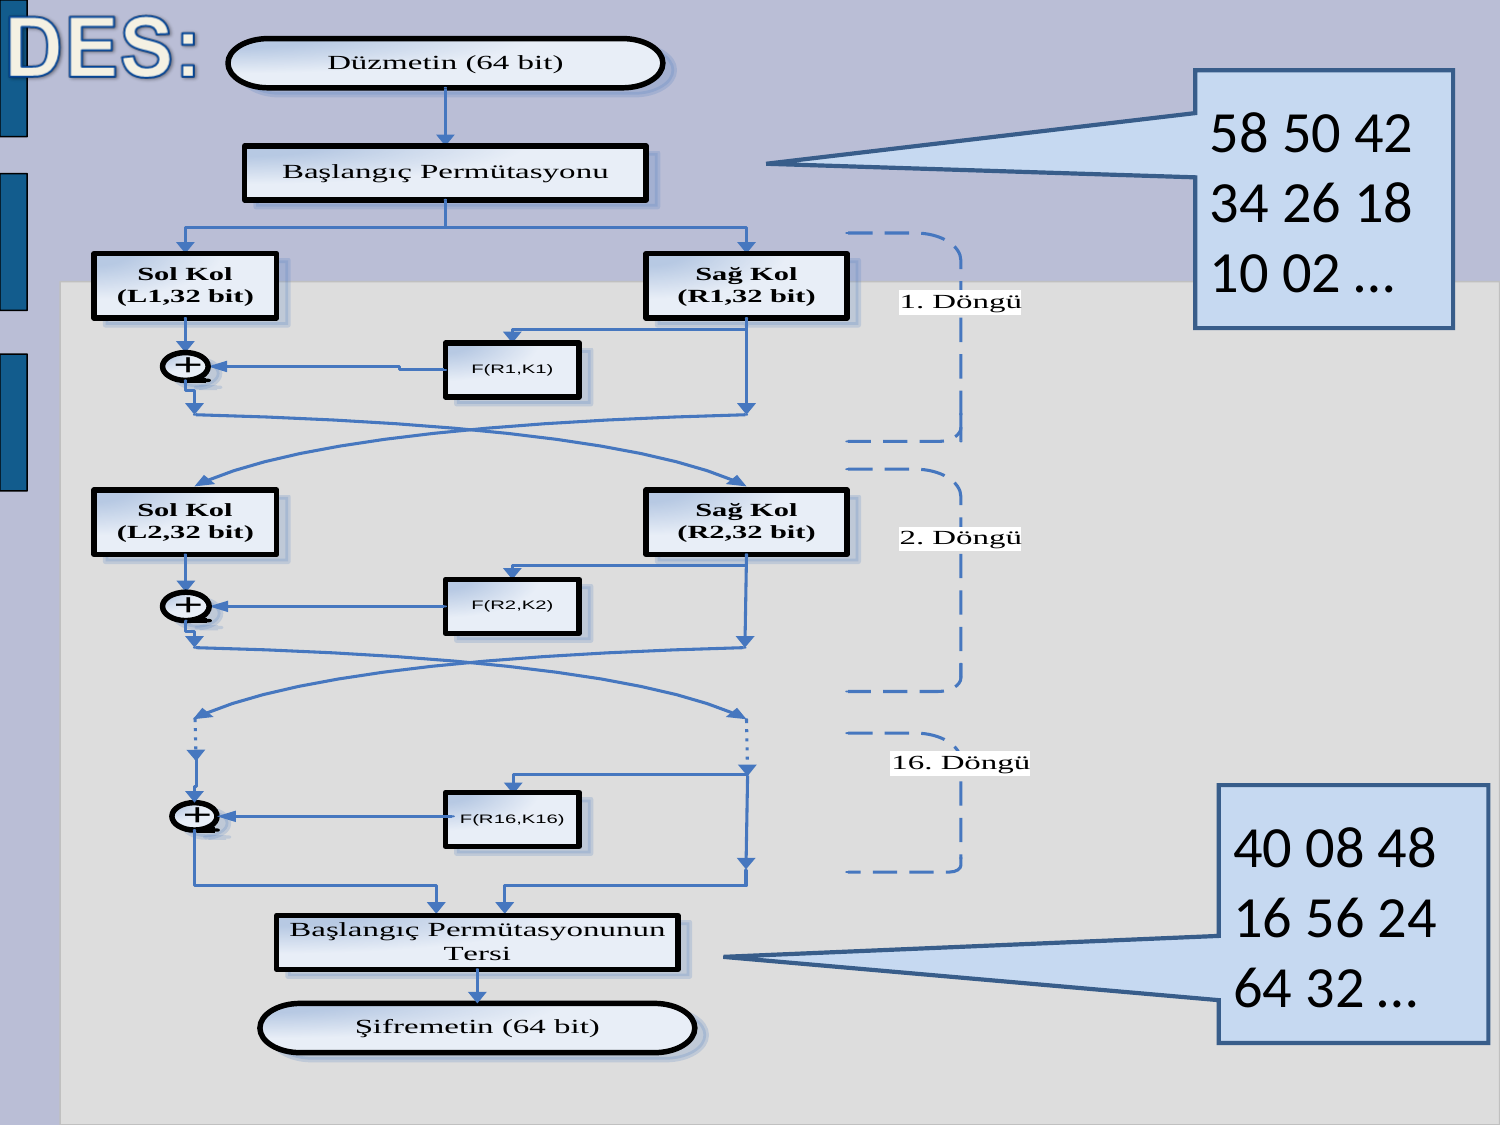

58 50 42 34 26 18 10 02 …
40 08 48 16 56 24 64 32 …